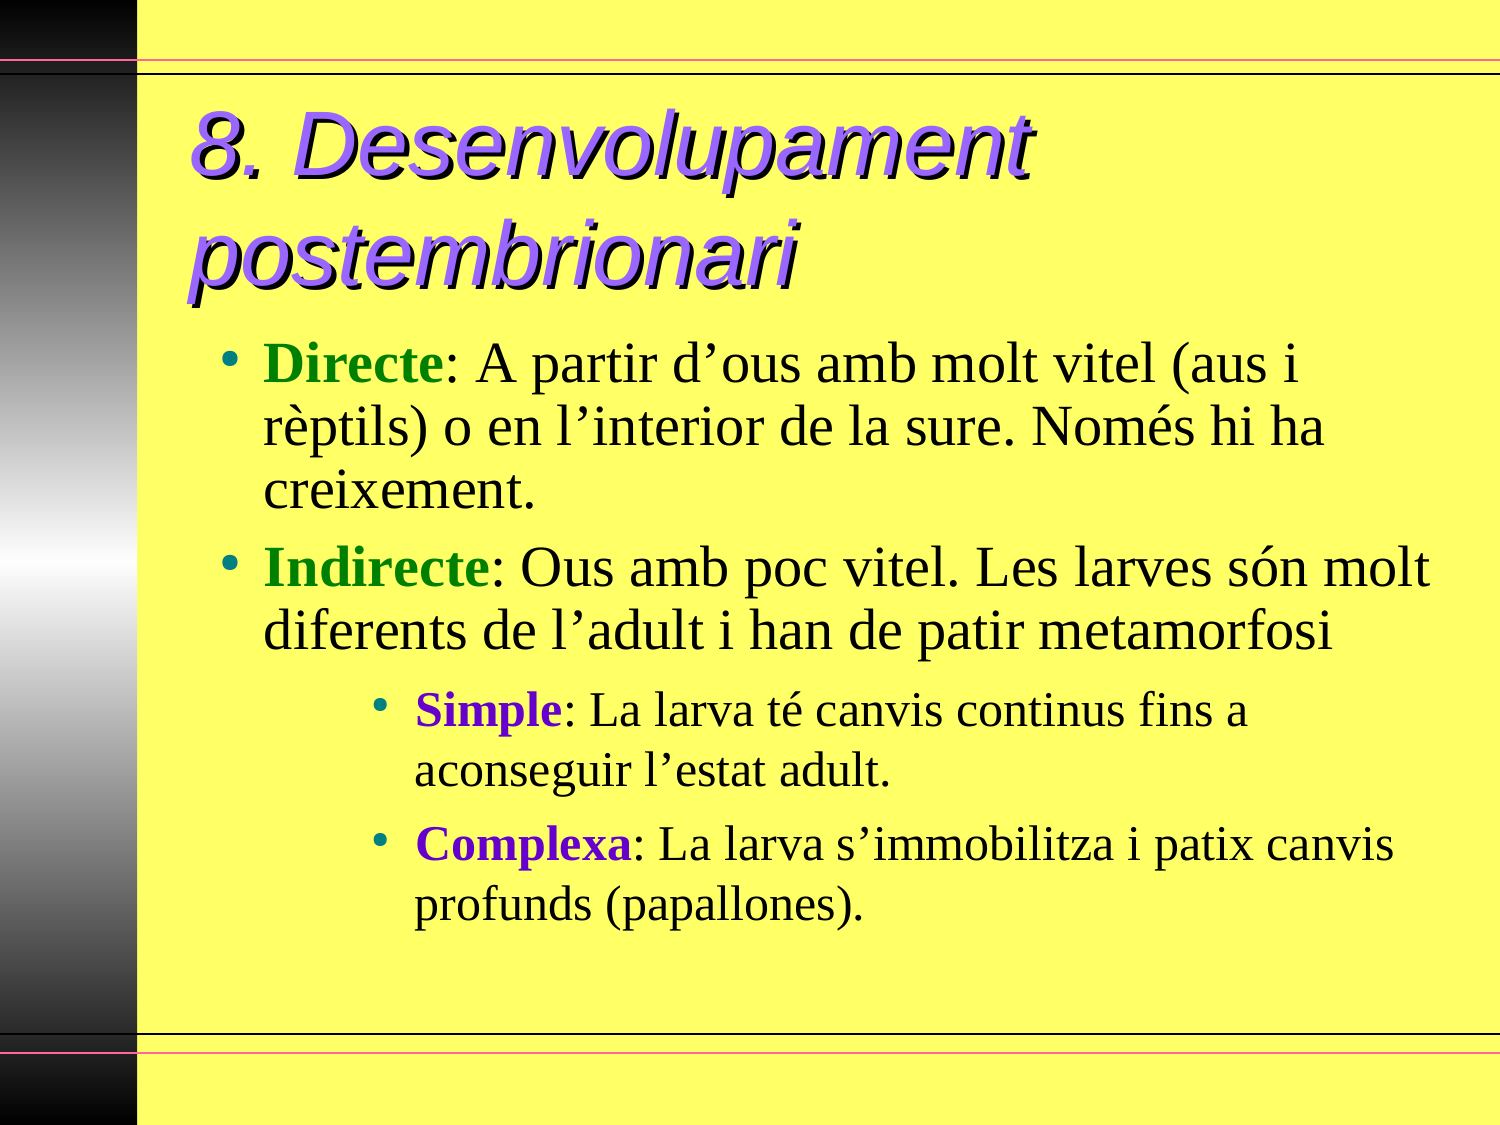

# 8. Desenvolupament postembrionari
Directe: A partir d’ous amb molt vitel (aus i rèptils) o en l’interior de la sure. Només hi ha creixement.
Indirecte: Ous amb poc vitel. Les larves són molt diferents de l’adult i han de patir metamorfosi
Simple: La larva té canvis continus fins a aconseguir l’estat adult.
Complexa: La larva s’immobilitza i patix canvis profunds (papallones).